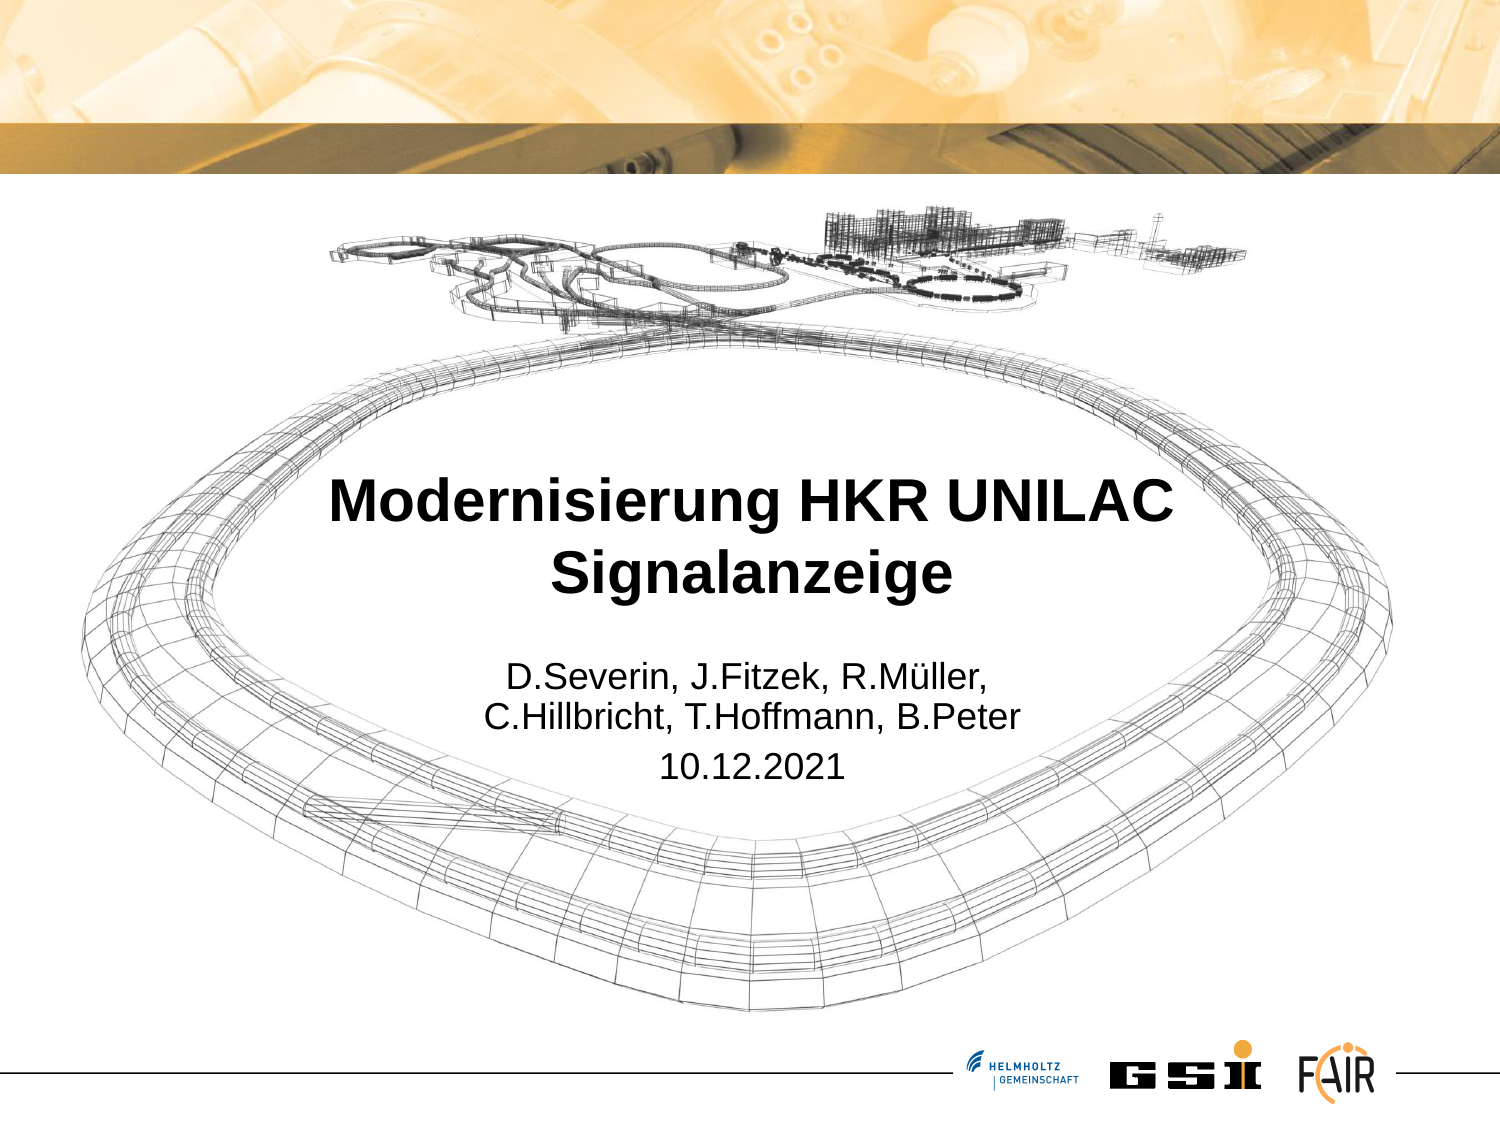

# Modernisierung HKR UNILAC Signalanzeige
D.Severin, J.Fitzek, R.Müller,
C.Hillbricht, T.Hoffmann, B.Peter
10.12.2021